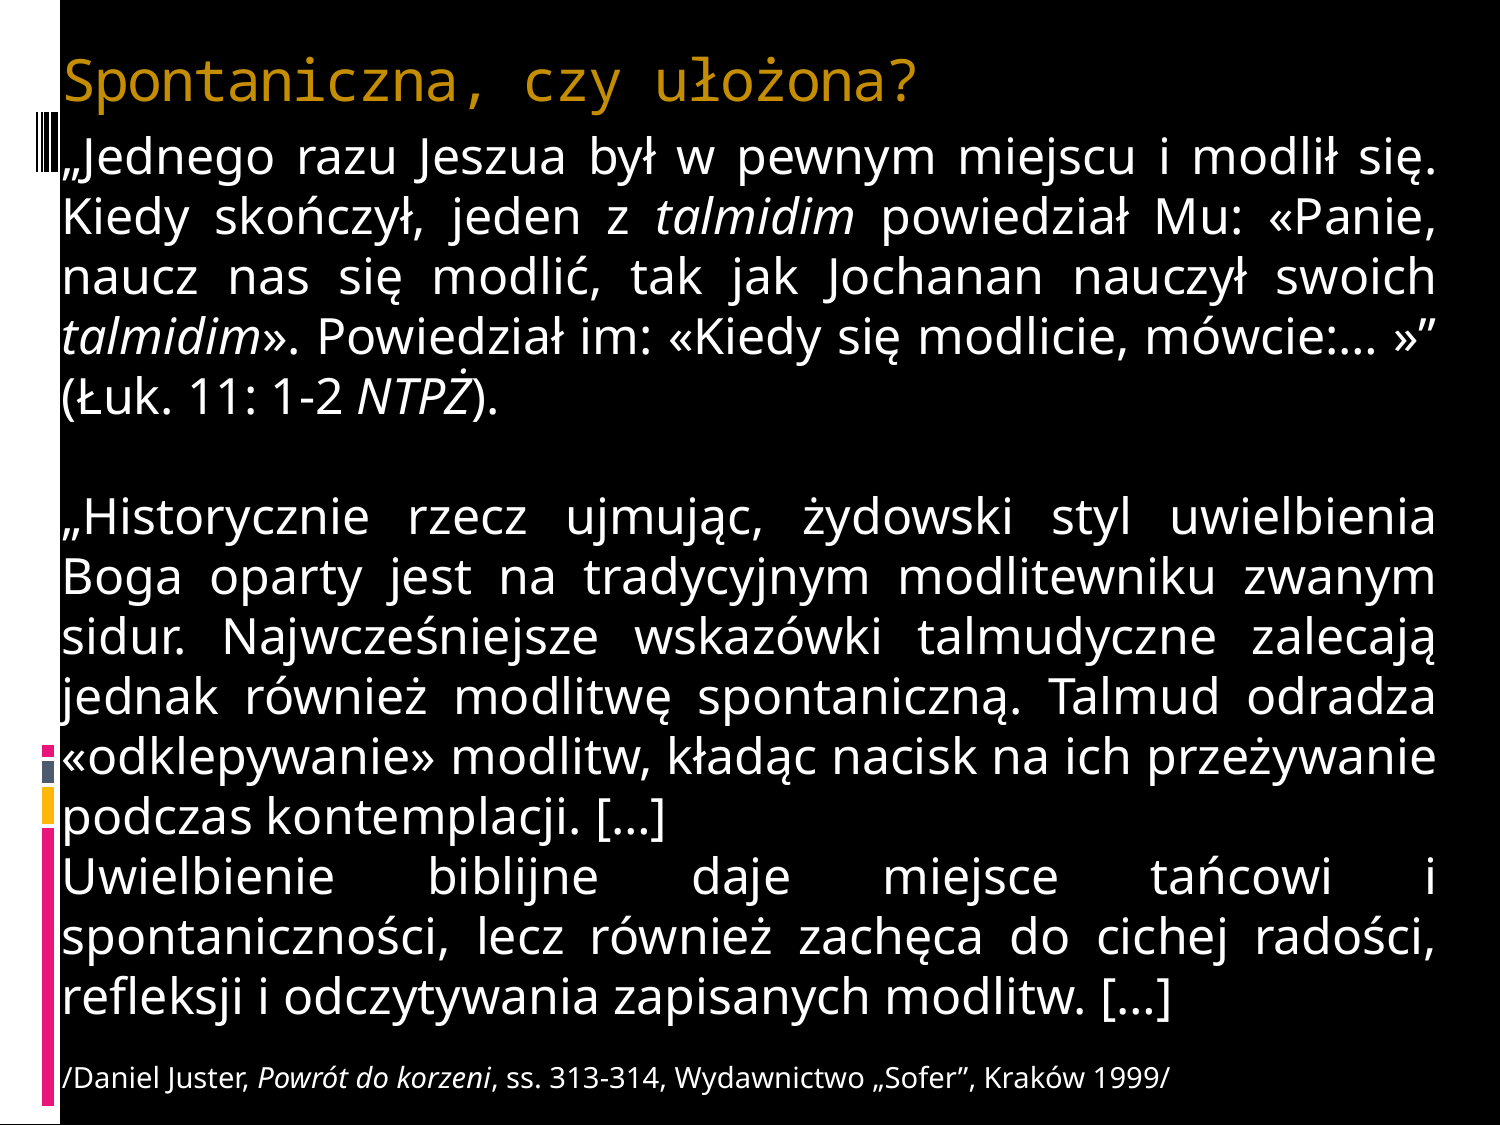

# Spontaniczna, czy ułożona?
„Jednego razu Jeszua był w pewnym miejscu i modlił się. Kiedy skończył, jeden z talmidim powiedział Mu: «Panie, naucz nas się modlić, tak jak Jochanan nauczył swoich talmidim». Powiedział im: «Kiedy się modlicie, mówcie:… »” (Łuk. 11: 1-2 NTPŻ).
„Historycznie rzecz ujmując, żydowski styl uwielbienia Boga oparty jest na tradycyjnym modlitewniku zwanym sidur. Najwcześniejsze wskazówki talmudyczne zalecają jednak również modlitwę spontaniczną. Talmud odradza «odklepywanie» modlitw, kładąc nacisk na ich przeżywanie podczas kontemplacji. […]
Uwielbienie biblijne daje miejsce tańcowi i spontaniczności, lecz również zachęca do cichej radości, refleksji i odczytywania zapisanych modlitw. […]
/Daniel Juster, Powrót do korzeni, ss. 313-314, Wydawnictwo „Sofer”, Kraków 1999/